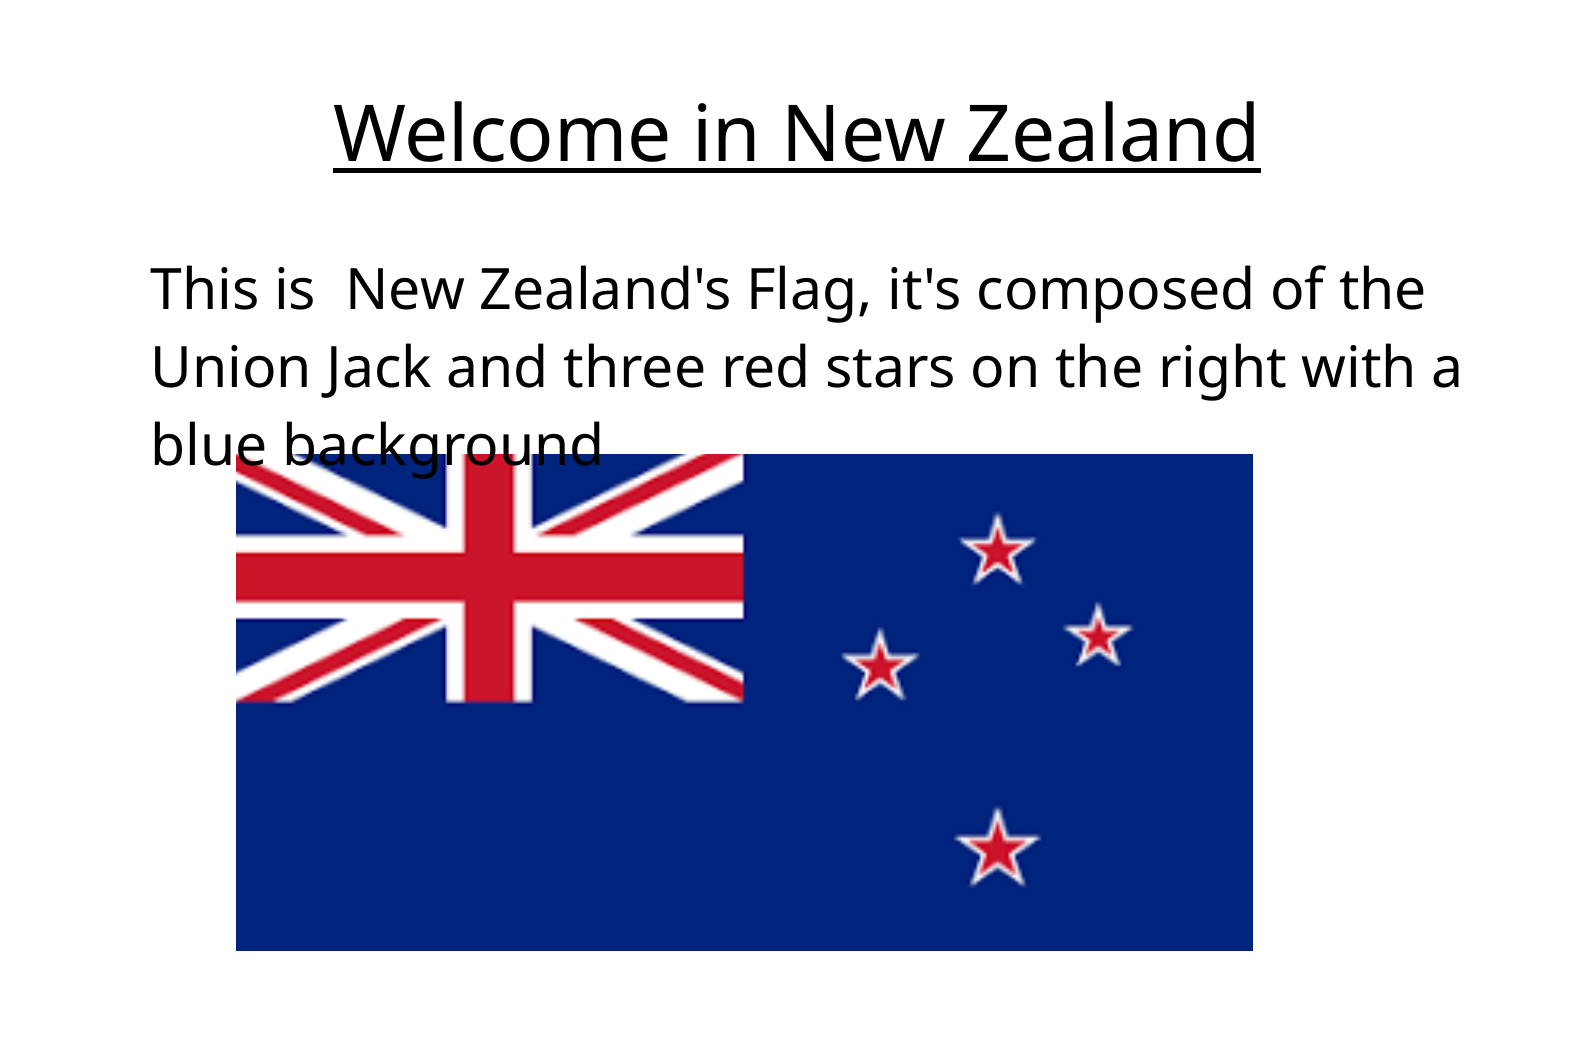

# Welcome in New Zealand
This is New Zealand's Flag, it's composed of the Union Jack and three red stars on the right with a blue background